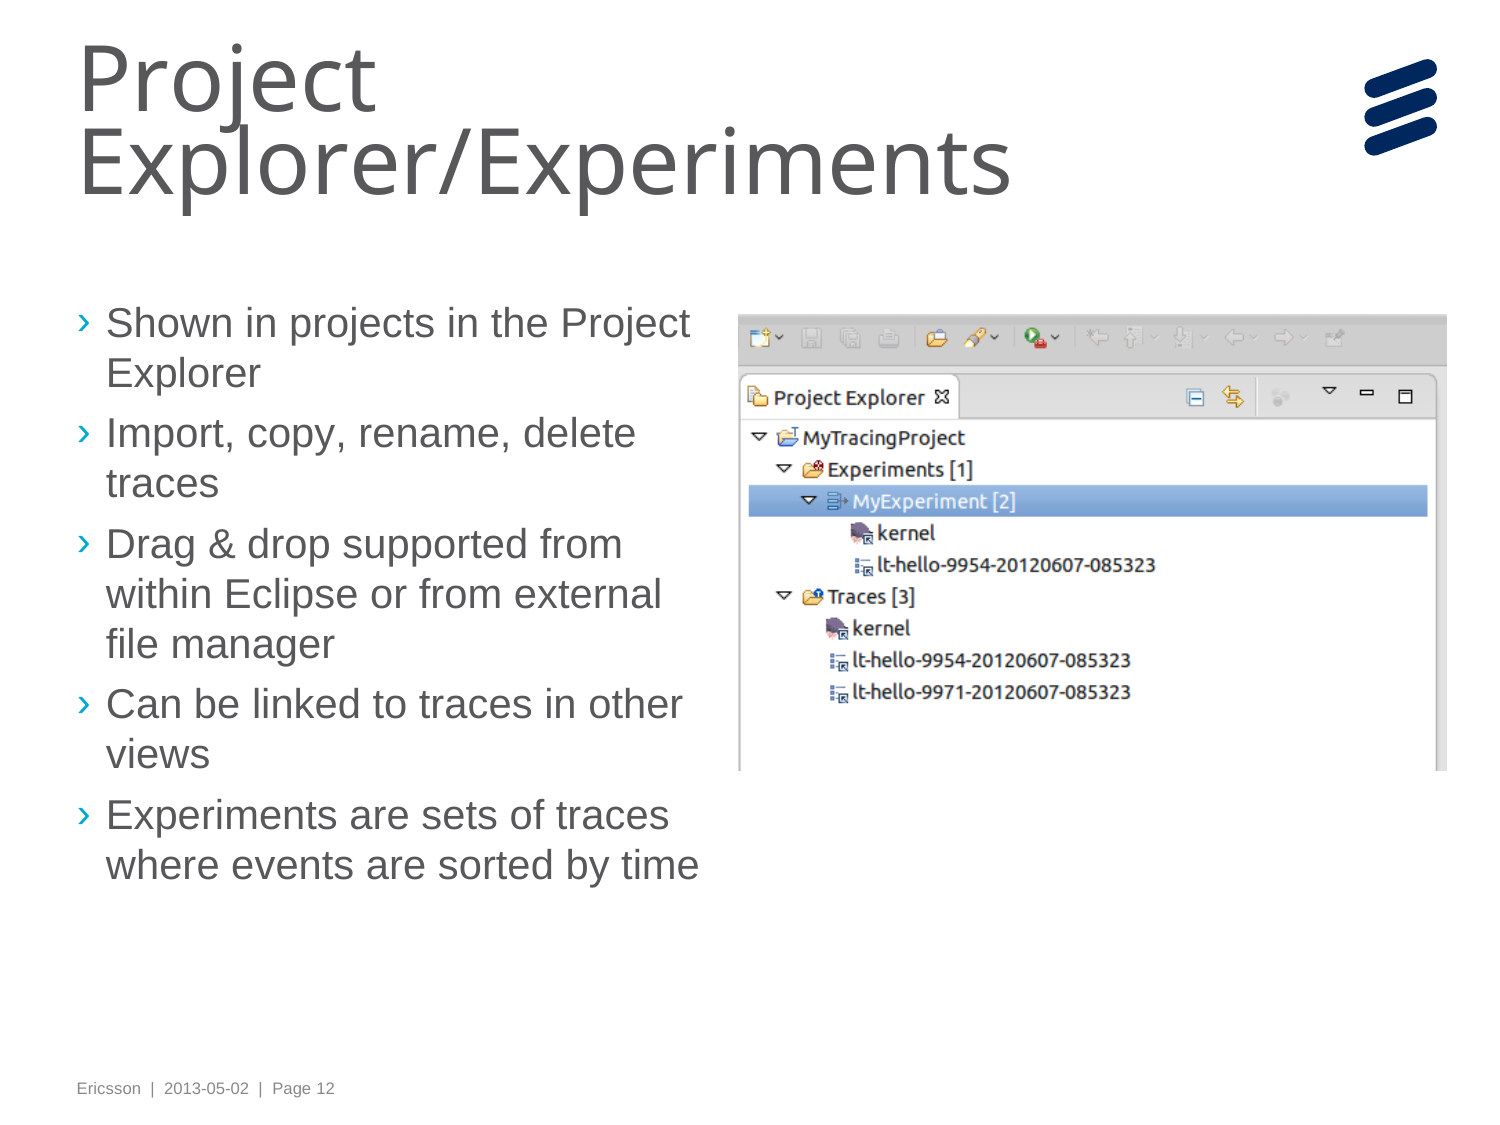

# Project Explorer/Experiments
Shown in projects in the Project Explorer
Import, copy, rename, delete traces
Drag & drop supported from within Eclipse or from external file manager
Can be linked to traces in other views
Experiments are sets of traces where events are sorted by time